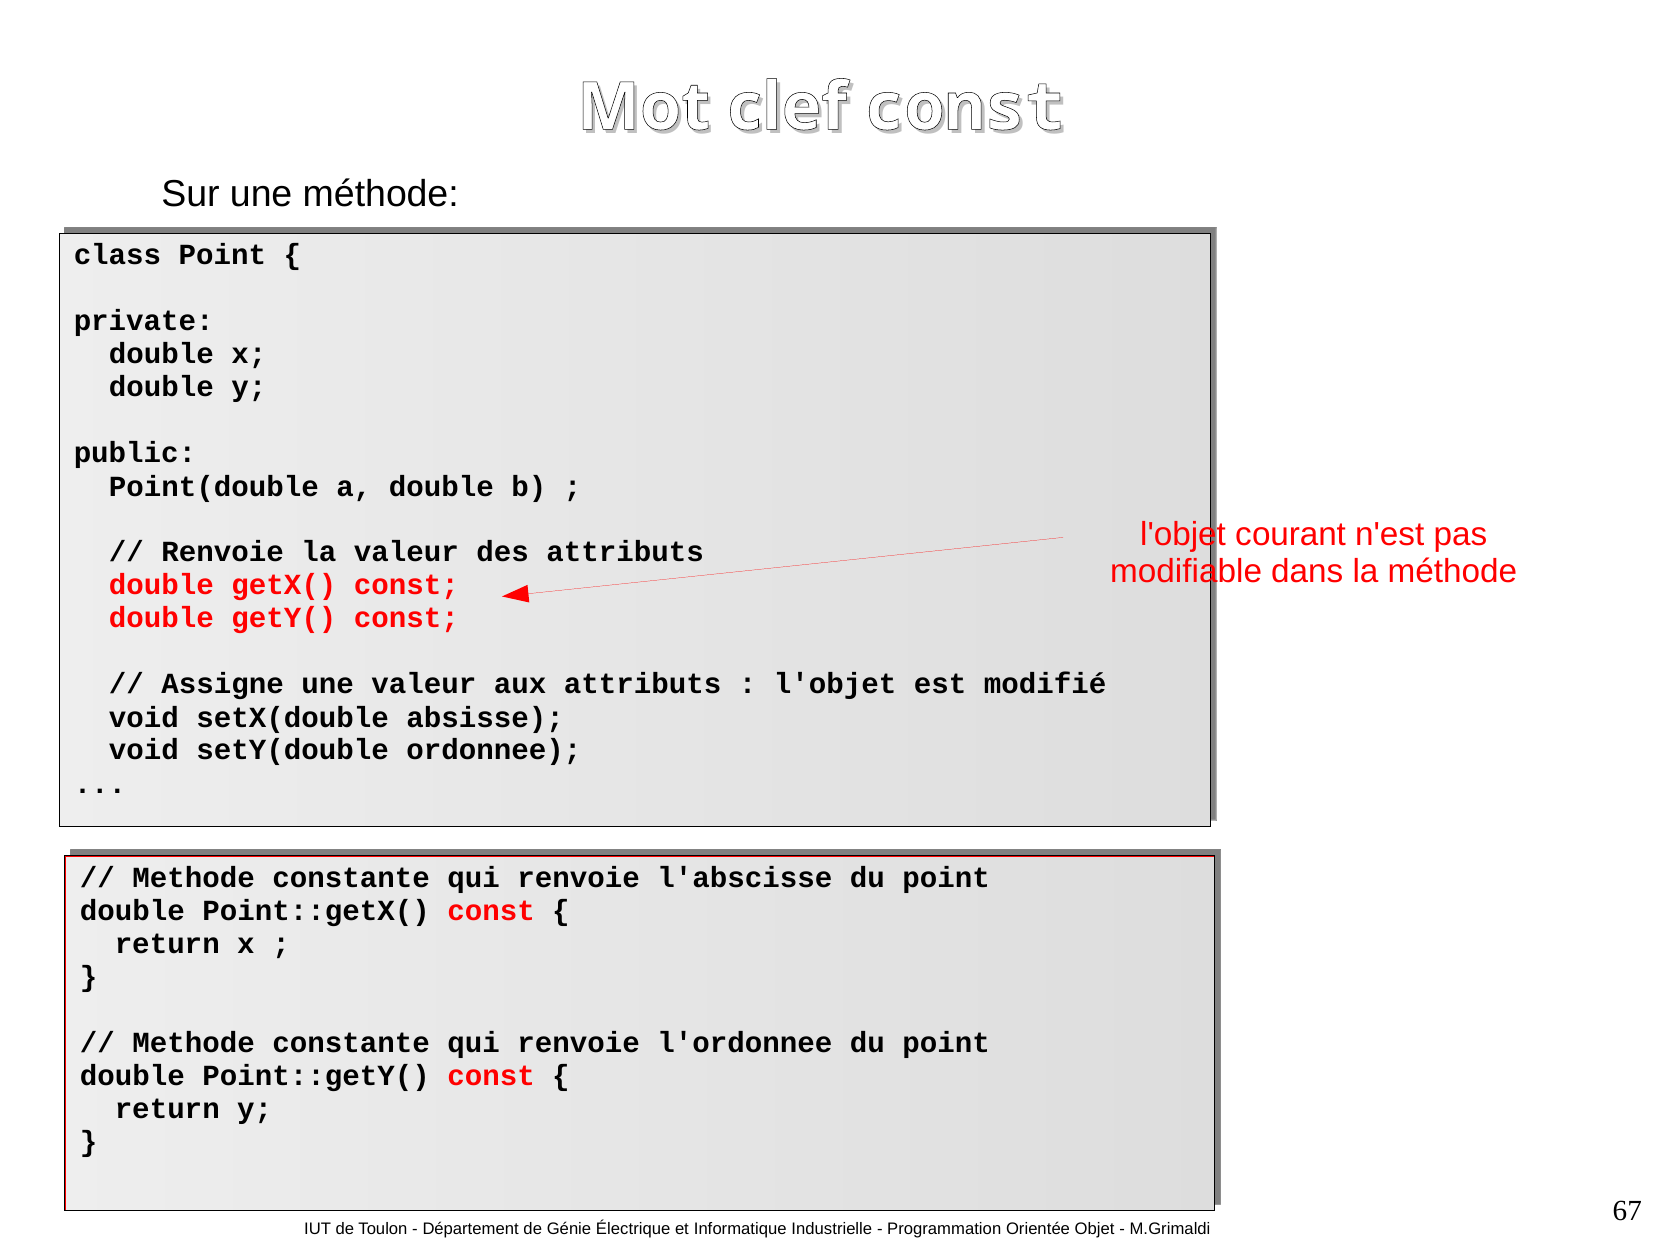

# Mot clef const
Sur une méthode:
class Point {
private:
 double x;
 double y;
public:
 Point(double a, double b) ;
 // Renvoie la valeur des attributs
 double getX() const;
 double getY() const;
 // Assigne une valeur aux attributs : l'objet est modifié
 void setX(double absisse);
 void setY(double ordonnee);
...
l'objet courant n'est pas modifiable dans la méthode
// Methode constante qui renvoie l'abscisse du point
double Point::getX() const {
 return x ;
}
// Methode constante qui renvoie l'ordonnee du point
double Point::getY() const {
 return y;
}